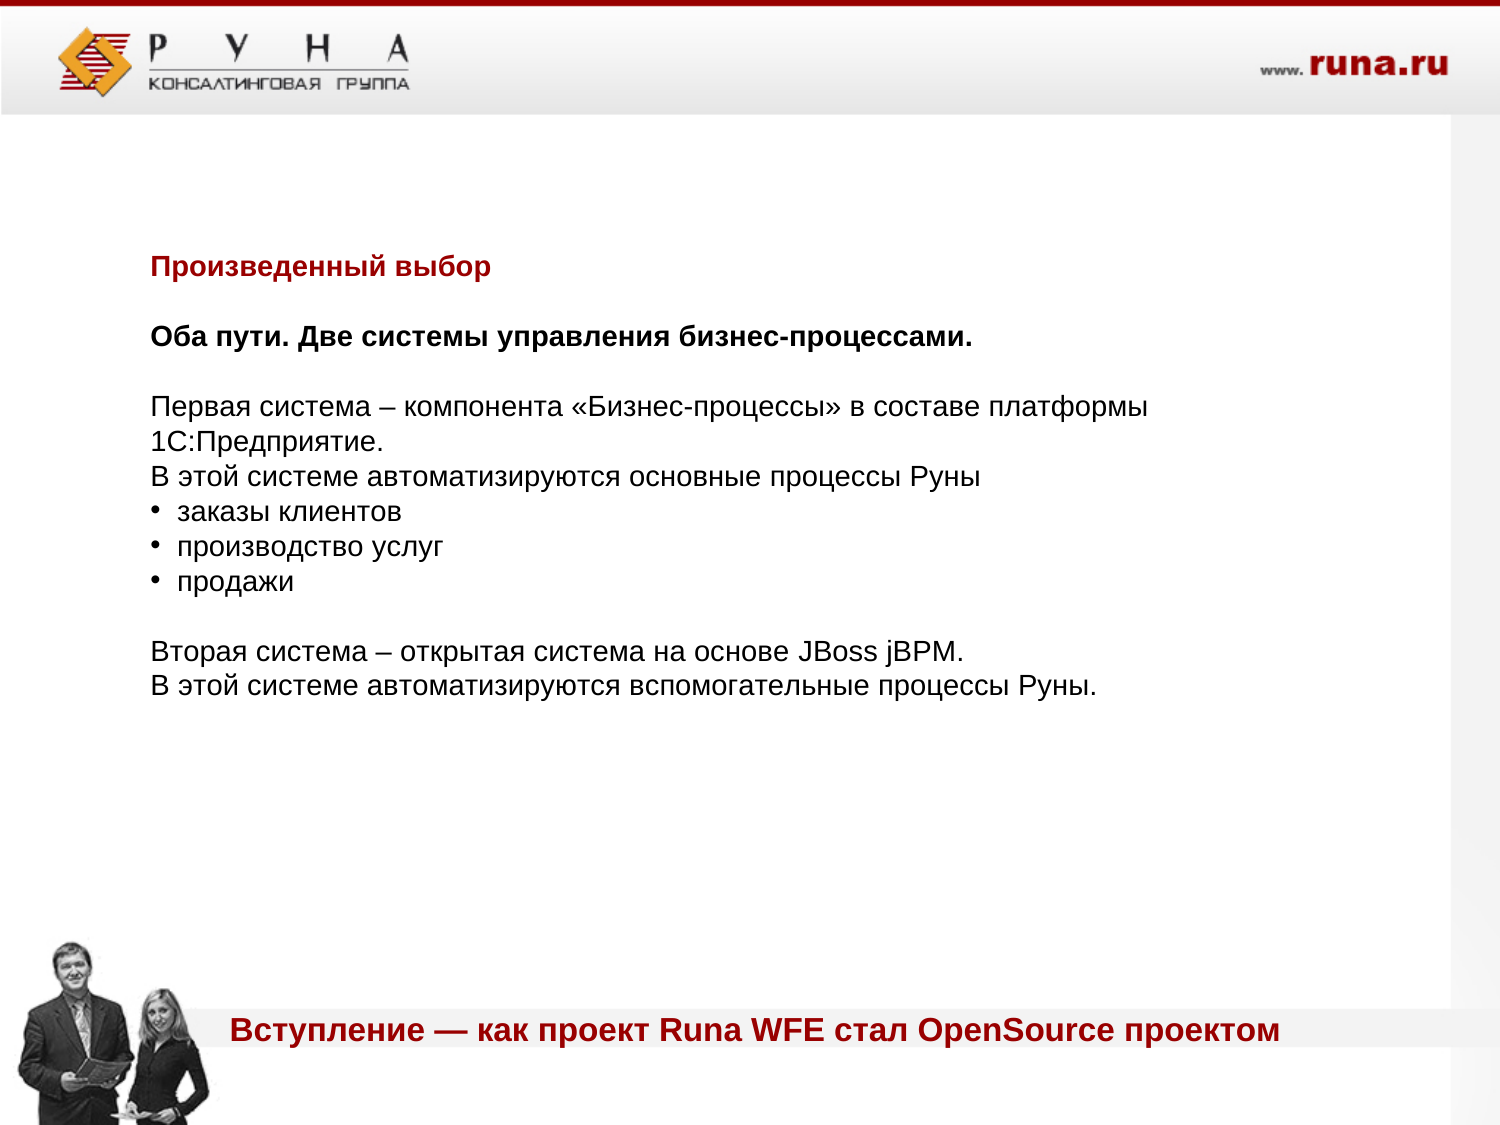

Произведенный выбор
Оба пути. Две системы управления бизнес-процессами.
Первая система – компонента «Бизнес-процессы» в составе платформы 1С:Предприятие.
В этой системе автоматизируются основные процессы Руны
 заказы клиентов
 производство услуг
 продажи
Вторая система – открытая система на основе JBoss jBPM.
В этой системе автоматизируются вспомогательные процессы Руны.
Вступление — как проект Runa WFE стал OpenSource проектом